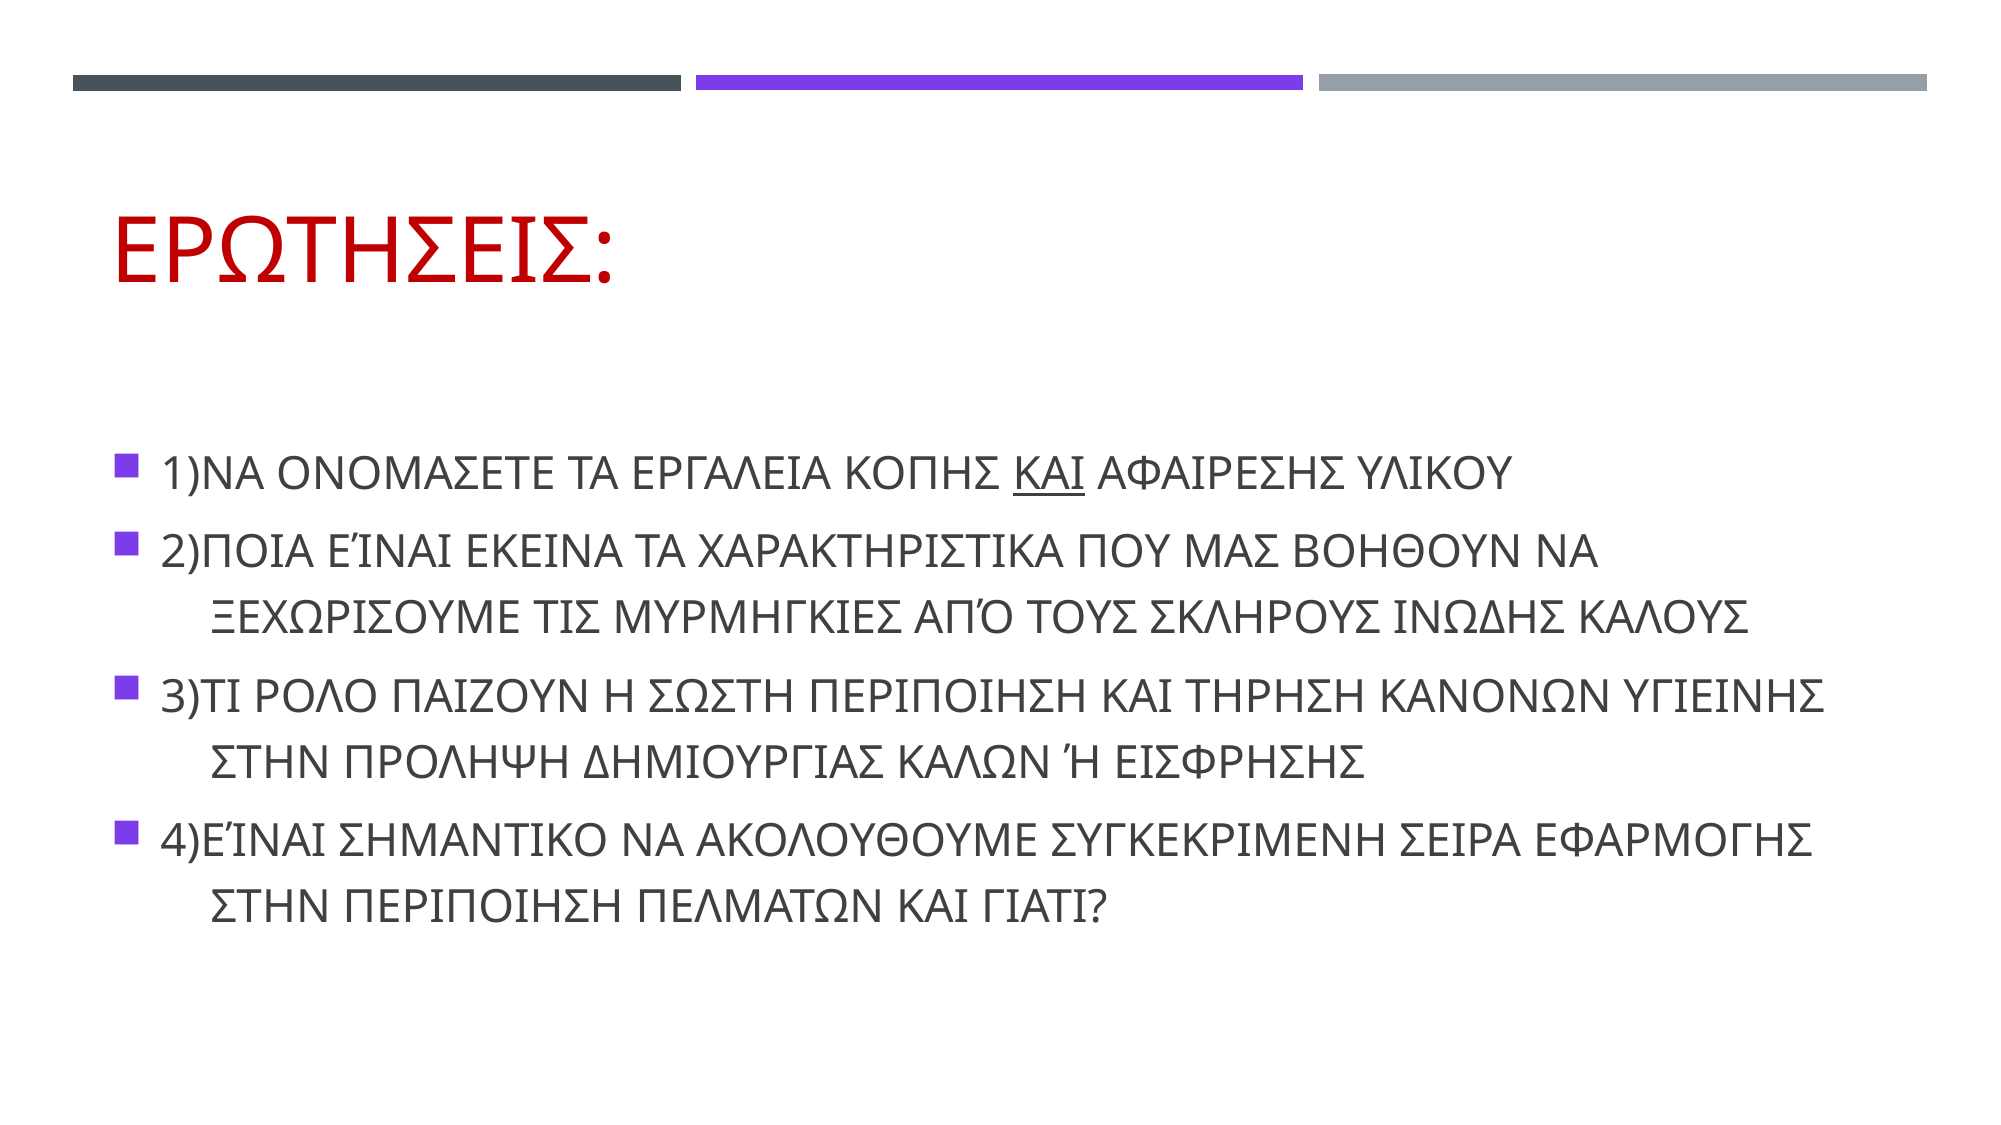

# ΕΡΩΤΗΣΕΙΣ:
1)ΝΑ ΟΝΟΜΑΣΕΤΕ ΤΑ ΕΡΓΑΛΕΙΑ ΚΟΠΗΣ ΚΑΙ ΑΦΑΙΡΕΣΗΣ ΥΛΙΚΟΥ
2)ΠΟΙΑ ΕΊΝΑΙ ΕΚΕΙΝΑ ΤΑ ΧΑΡΑΚΤΗΡΙΣΤΙΚΑ ΠΟΥ ΜΑΣ ΒΟΗΘΟΥΝ ΝΑ ΞΕΧΩΡΙΣΟΥΜΕ ΤΙΣ ΜΥΡΜΗΓΚΙΕΣ ΑΠΌ ΤΟΥΣ ΣΚΛΗΡΟΥΣ ΙΝΩΔΗΣ ΚΑΛΟΥΣ
3)ΤΙ ΡΟΛΟ ΠΑΙΖΟΥΝ Η ΣΩΣΤΗ ΠΕΡΙΠΟΙΗΣΗ ΚΑΙ ΤΗΡΗΣΗ ΚΑΝΟΝΩΝ ΥΓΙΕΙΝΗΣ ΣΤΗΝ ΠΡΟΛΗΨΗ ΔΗΜΙΟΥΡΓΙΑΣ ΚΑΛΩΝ Ή ΕΙΣΦΡΗΣΗΣ
4)ΕΊΝΑΙ ΣΗΜΑΝΤΙΚΟ ΝΑ ΑΚΟΛΟΥΘΟΥΜΕ ΣΥΓΚΕΚΡΙΜΕΝΗ ΣΕΙΡΑ ΕΦΑΡΜΟΓΗΣ ΣΤΗΝ ΠΕΡΙΠΟΙΗΣΗ ΠΕΛΜΑΤΩΝ ΚΑΙ ΓΙΑΤΙ?